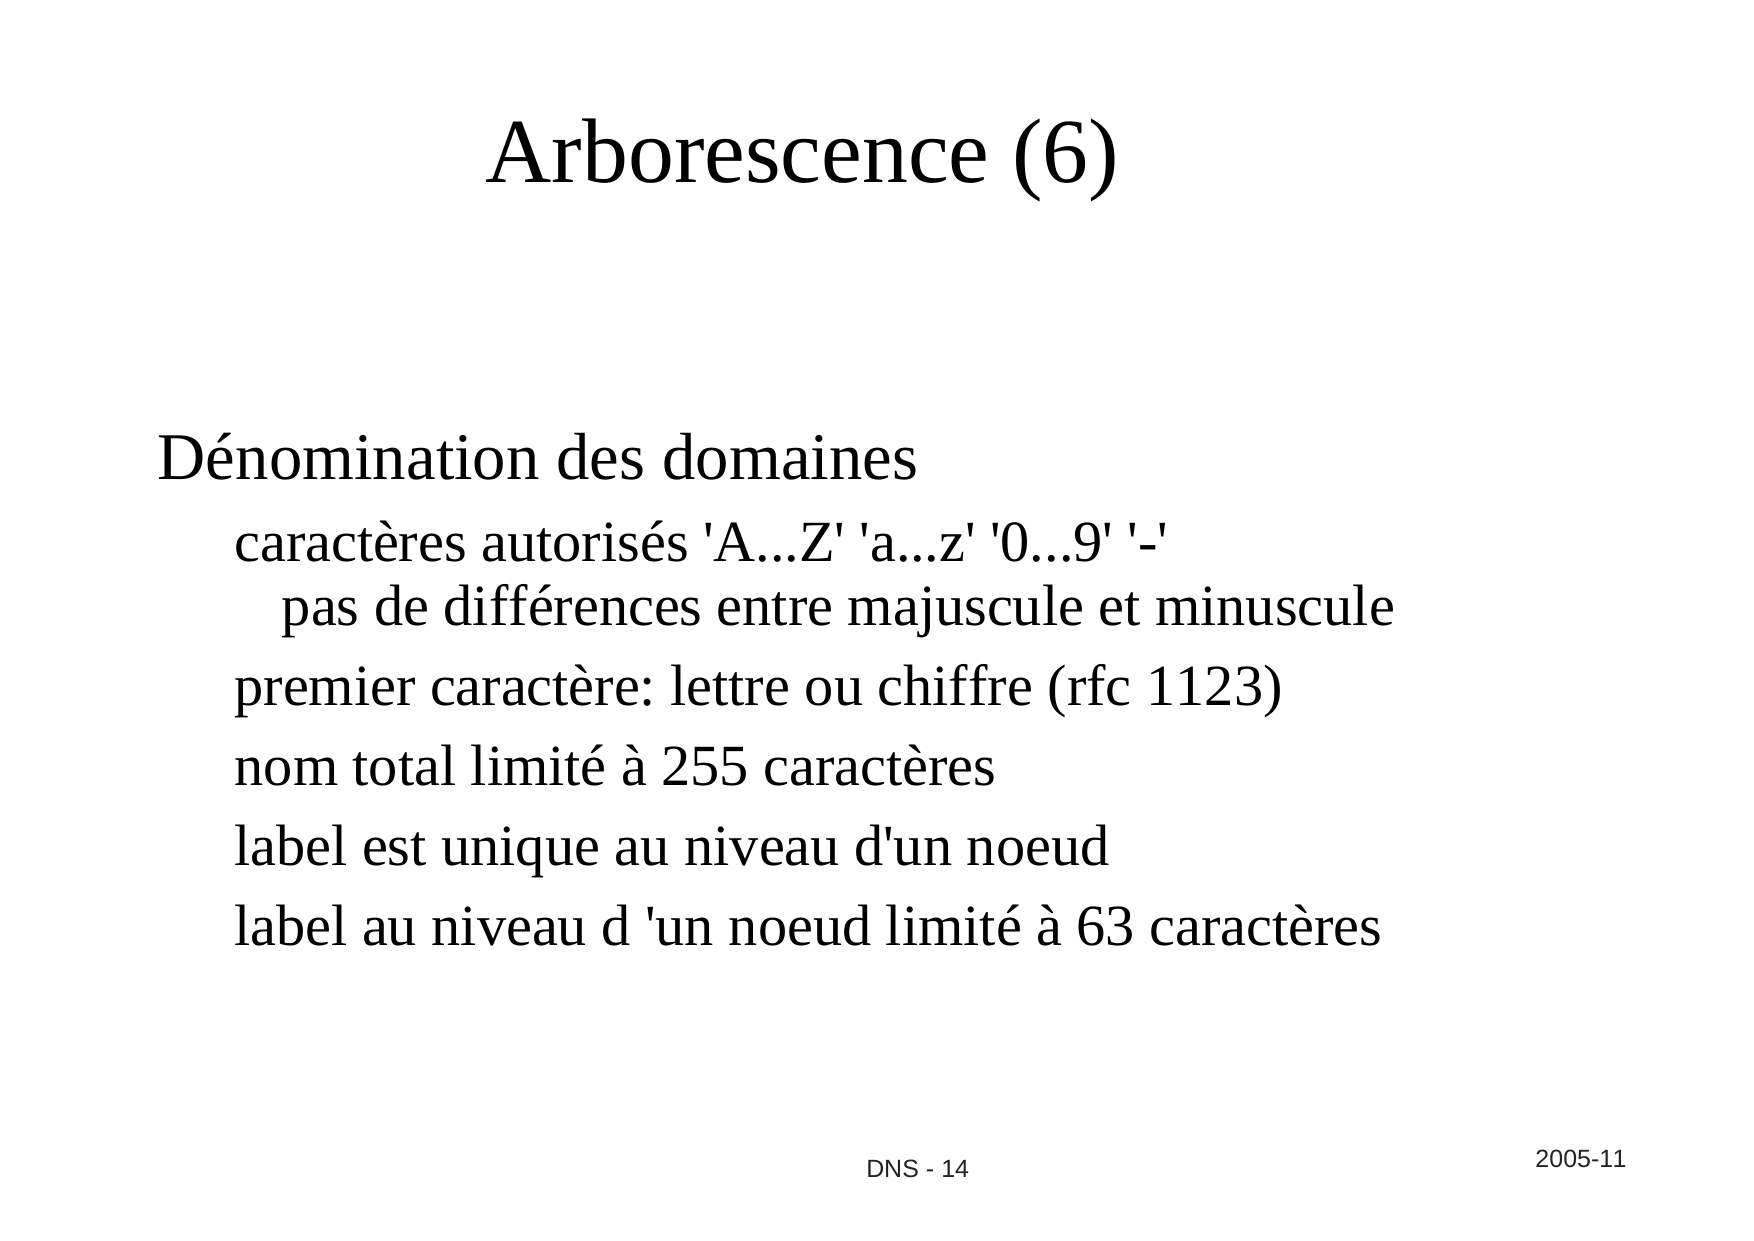

# Arborescence (6)
Dénomination des domaines
caractères autorisés 'A...Z' 'a...z' '0...9' '-'
pas de différences entre majuscule et minuscule
premier caractère: lettre ou chiffre (rfc 1123)
nom total limité à 255 caractères
label est unique au niveau d'un noeud
label au niveau d 'un noeud limité à 63 caractères